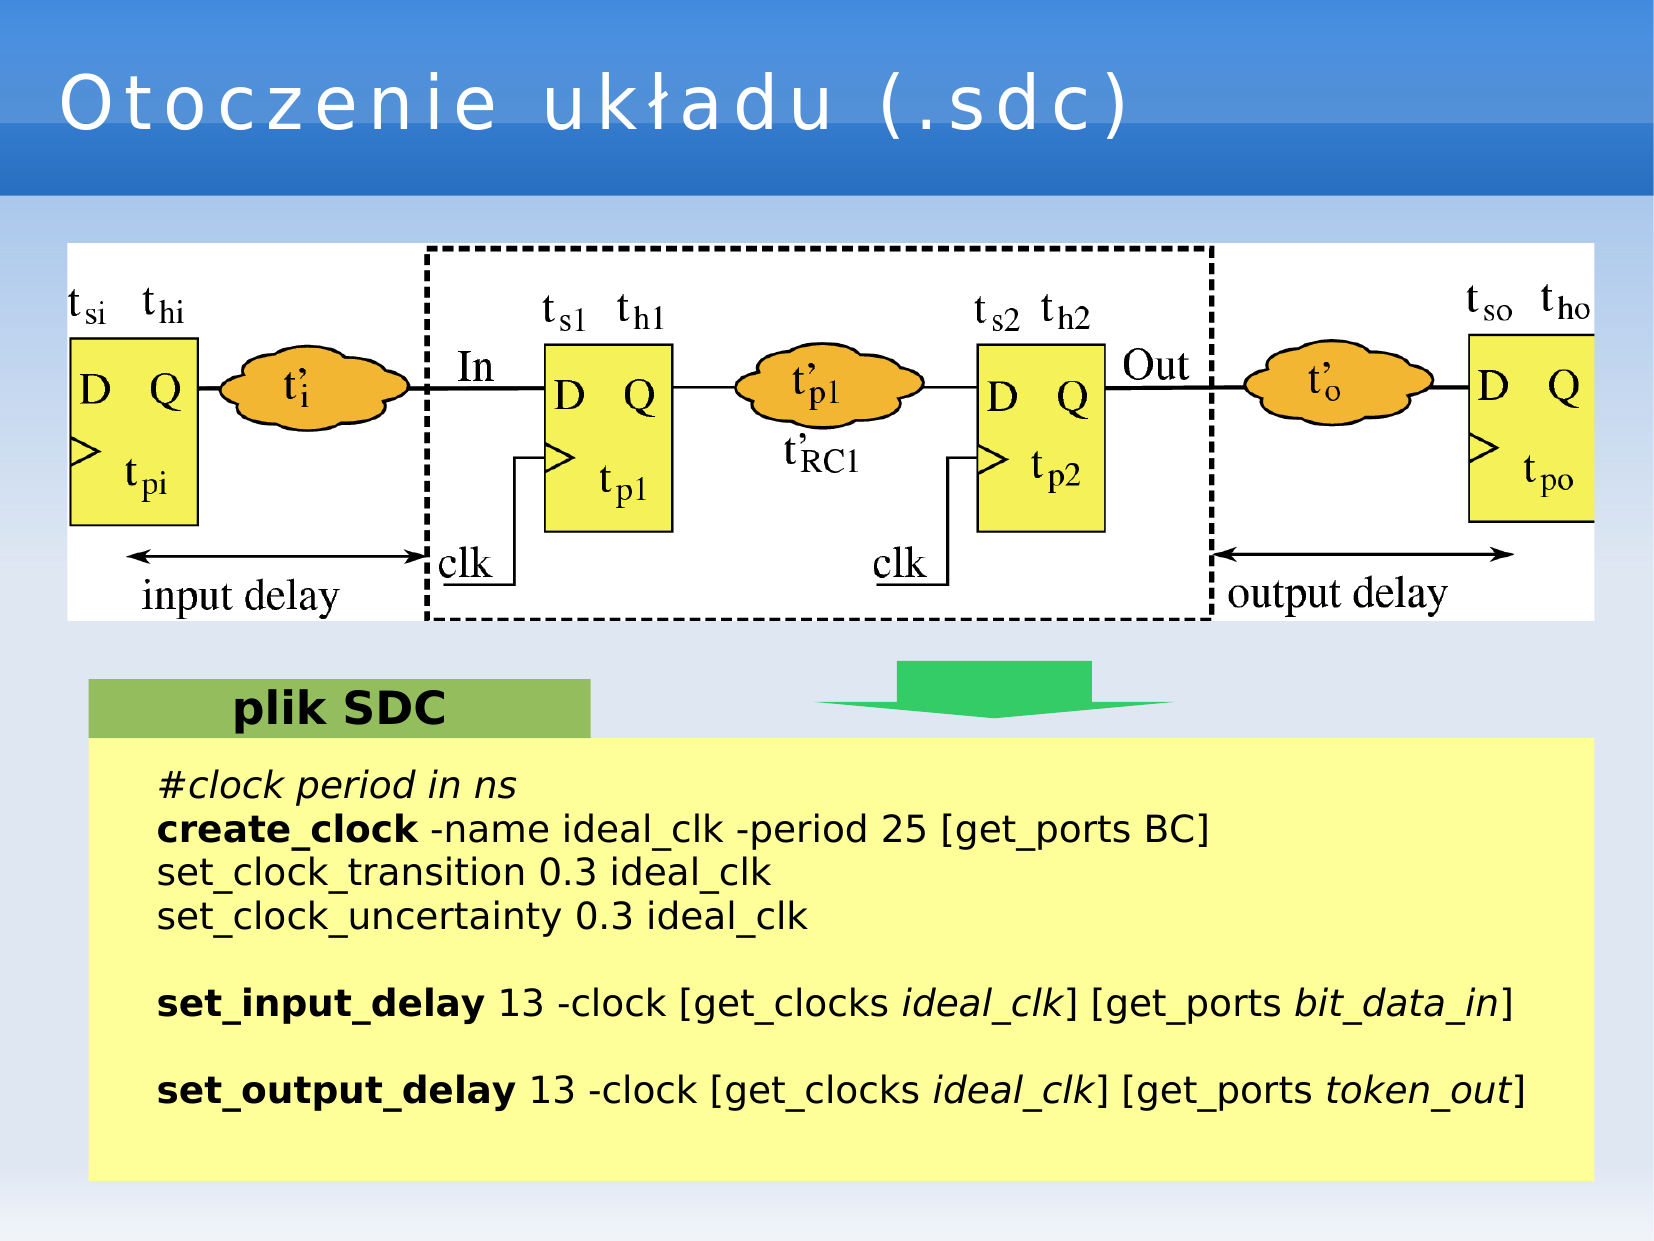

# Otoczenie układu (.sdc)
plik SDC
#clock period in ns
create_clock -name ideal_clk -period 25 [get_ports BC]
set_clock_transition 0.3 ideal_clk
set_clock_uncertainty 0.3 ideal_clk
set_input_delay 13 -clock [get_clocks ideal_clk] [get_ports bit_data_in]
set_output_delay 13 -clock [get_clocks ideal_clk] [get_ports token_out]